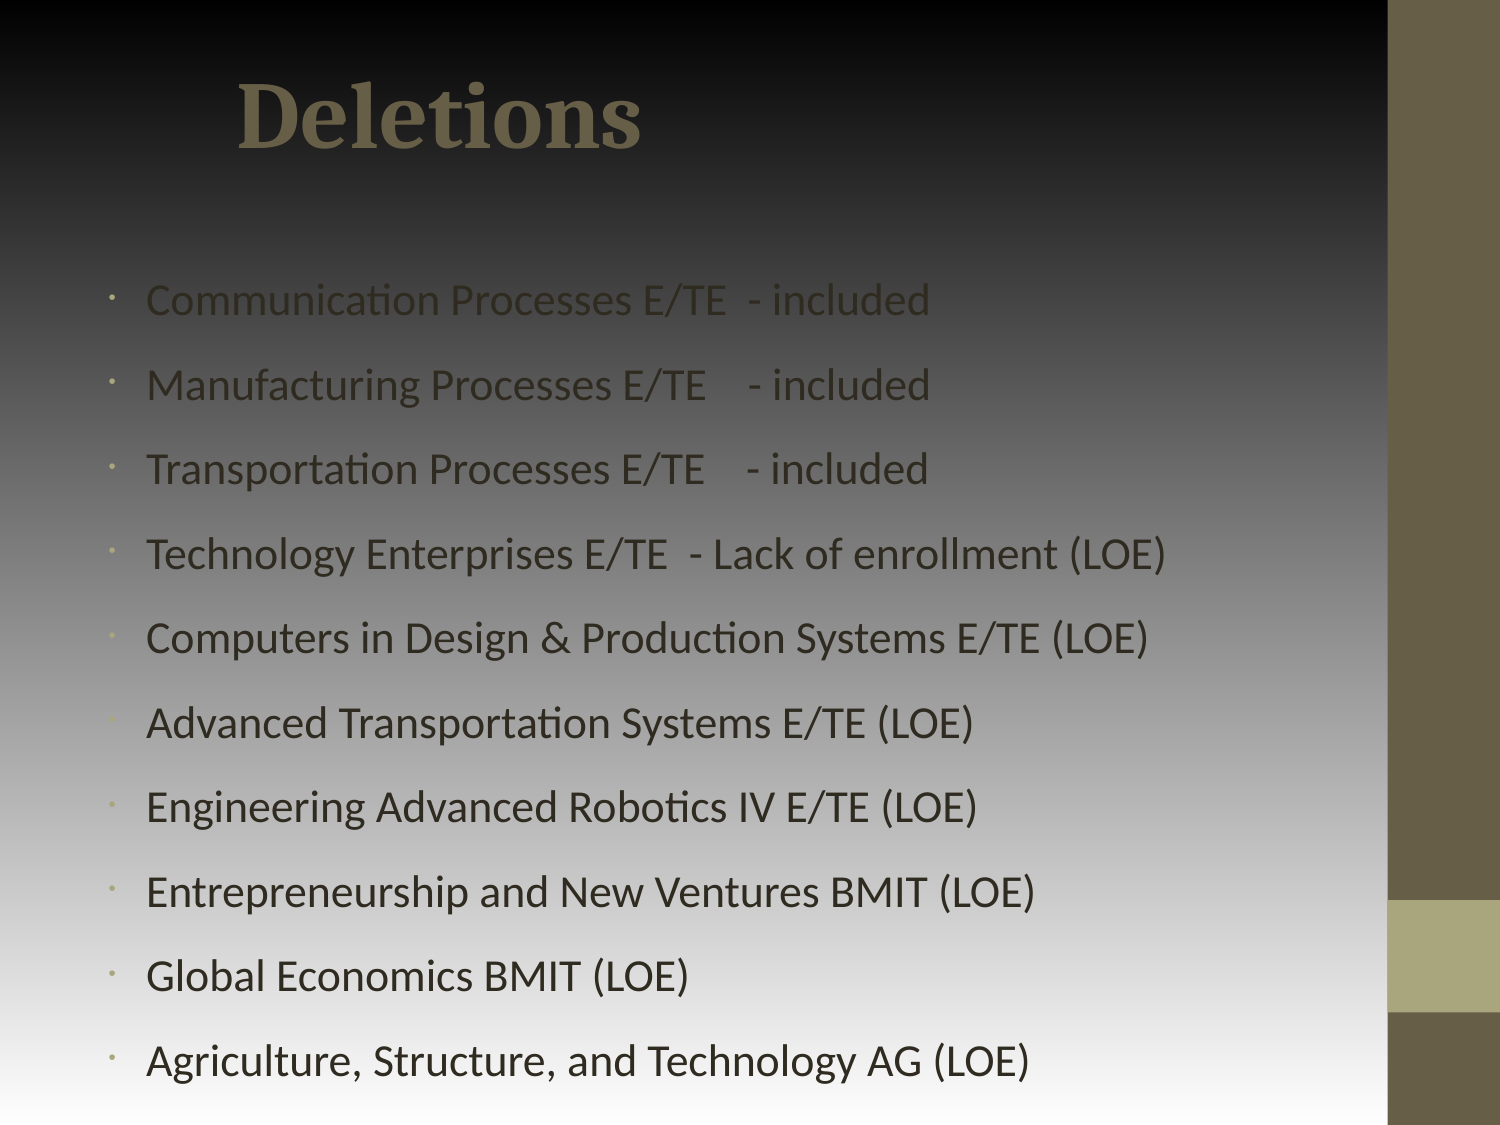

# Deletions
Communication Processes E/TE - included
Manufacturing Processes E/TE - included
Transportation Processes E/TE - included
Technology Enterprises E/TE - Lack of enrollment (LOE)
Computers in Design & Production Systems E/TE (LOE)
Advanced Transportation Systems E/TE (LOE)
Engineering Advanced Robotics IV E/TE (LOE)
Entrepreneurship and New Ventures BMIT (LOE)
Global Economics BMIT (LOE)
Agriculture, Structure, and Technology AG (LOE)